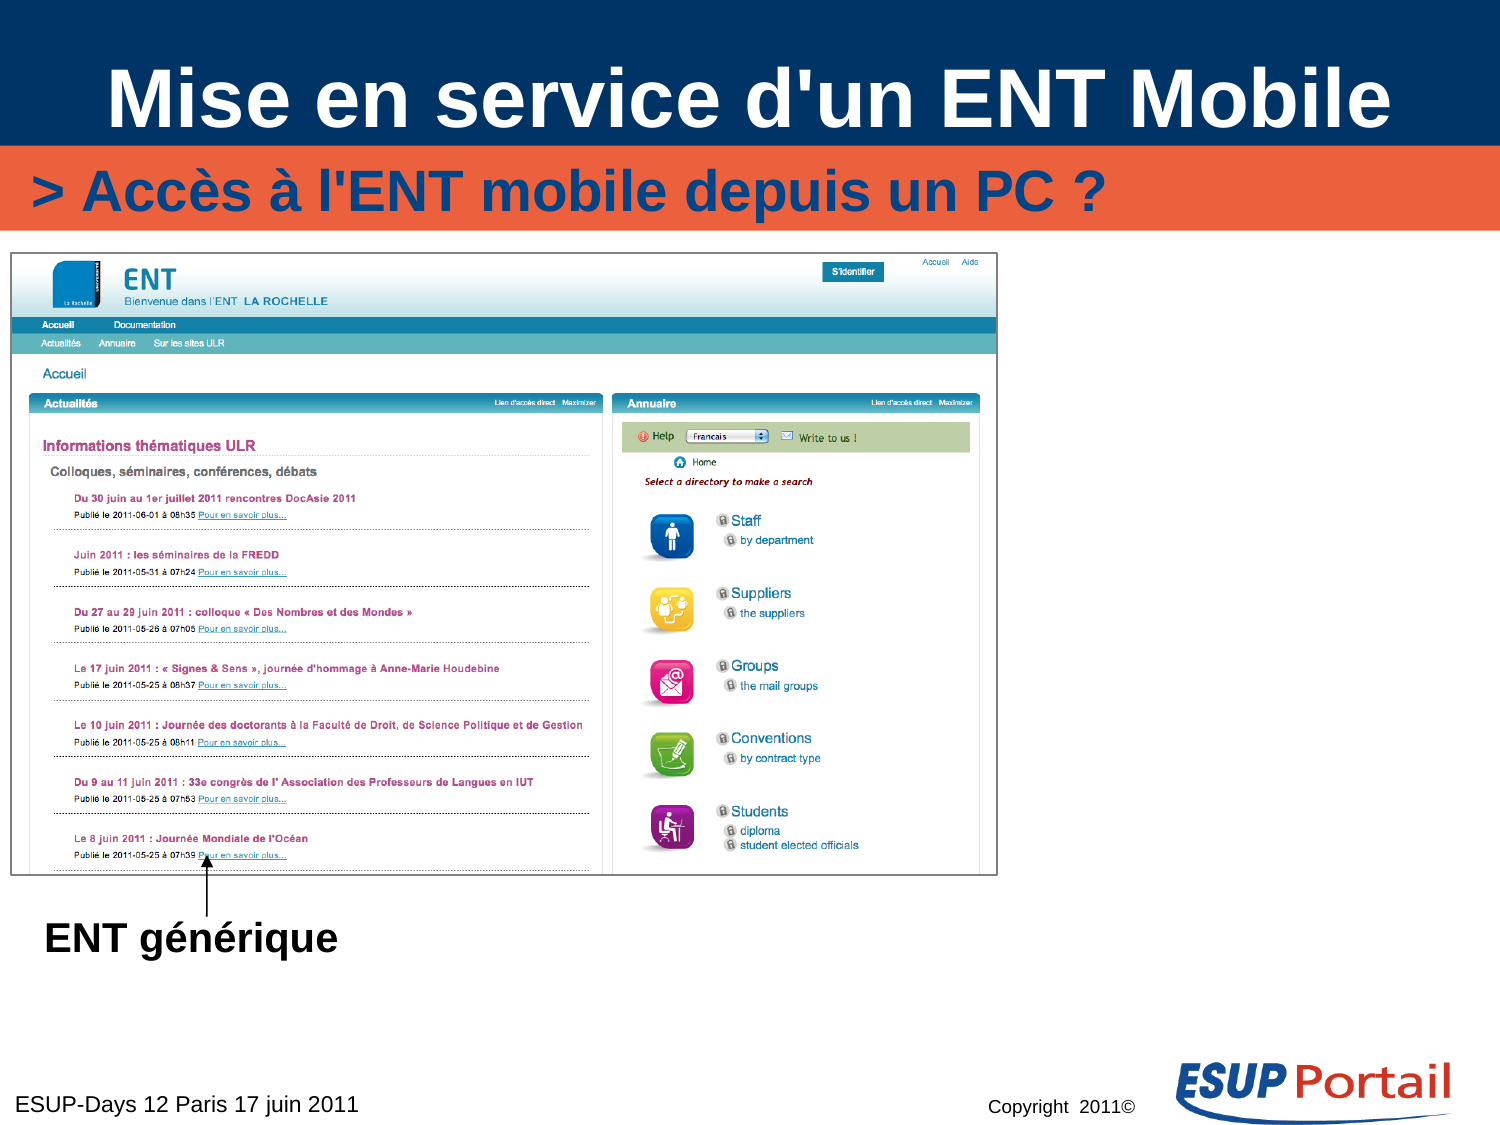

Mise en service d'un ENT Mobile
 > Accès à l'ENT mobile depuis un PC ?
ENT générique
ESUP-Days 12 Paris 17 juin 2011